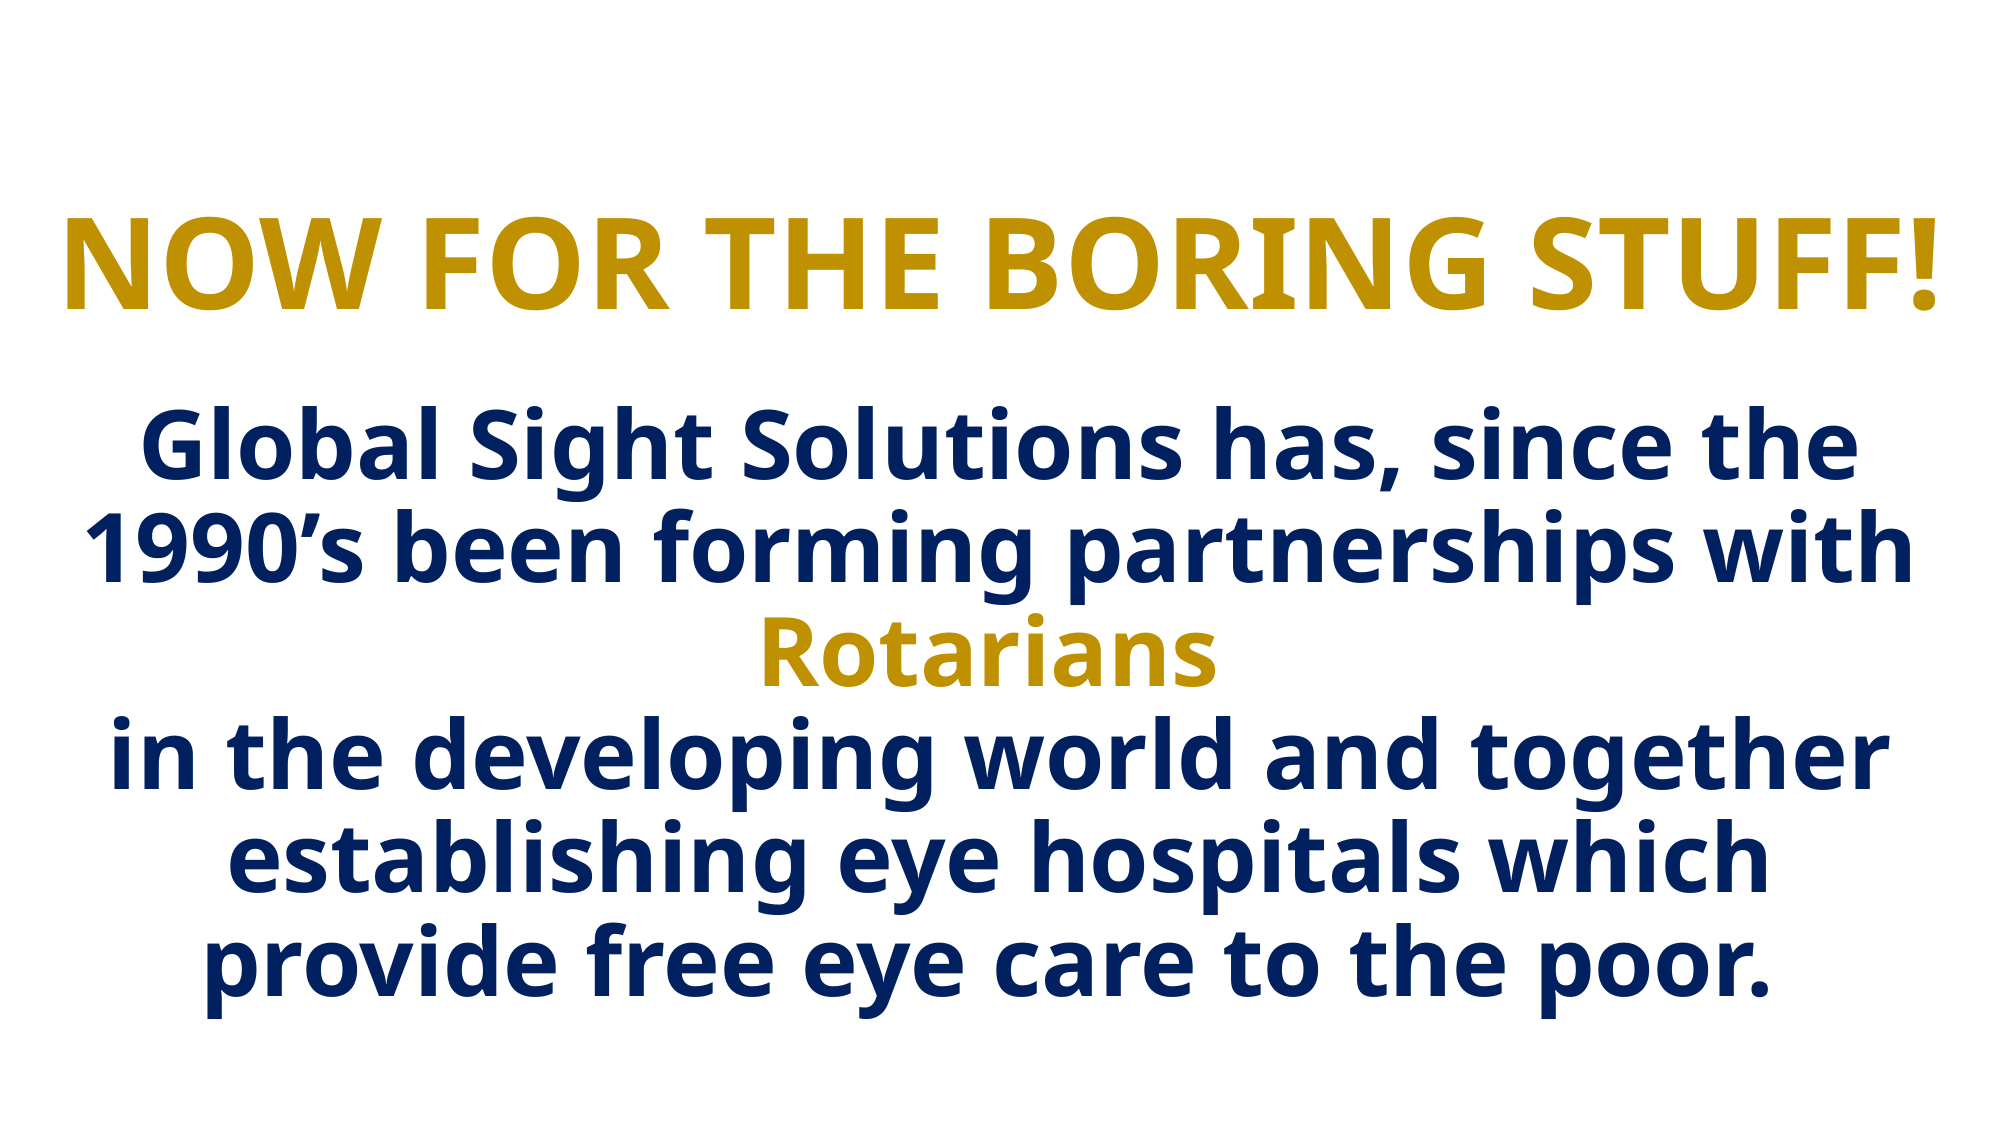

# NOW FOR THE BORING STUFF! Global Sight Solutions has, since the 1990’s been forming partnerships with Rotarians in the developing world and together establishing eye hospitals which provide free eye care to the poor.